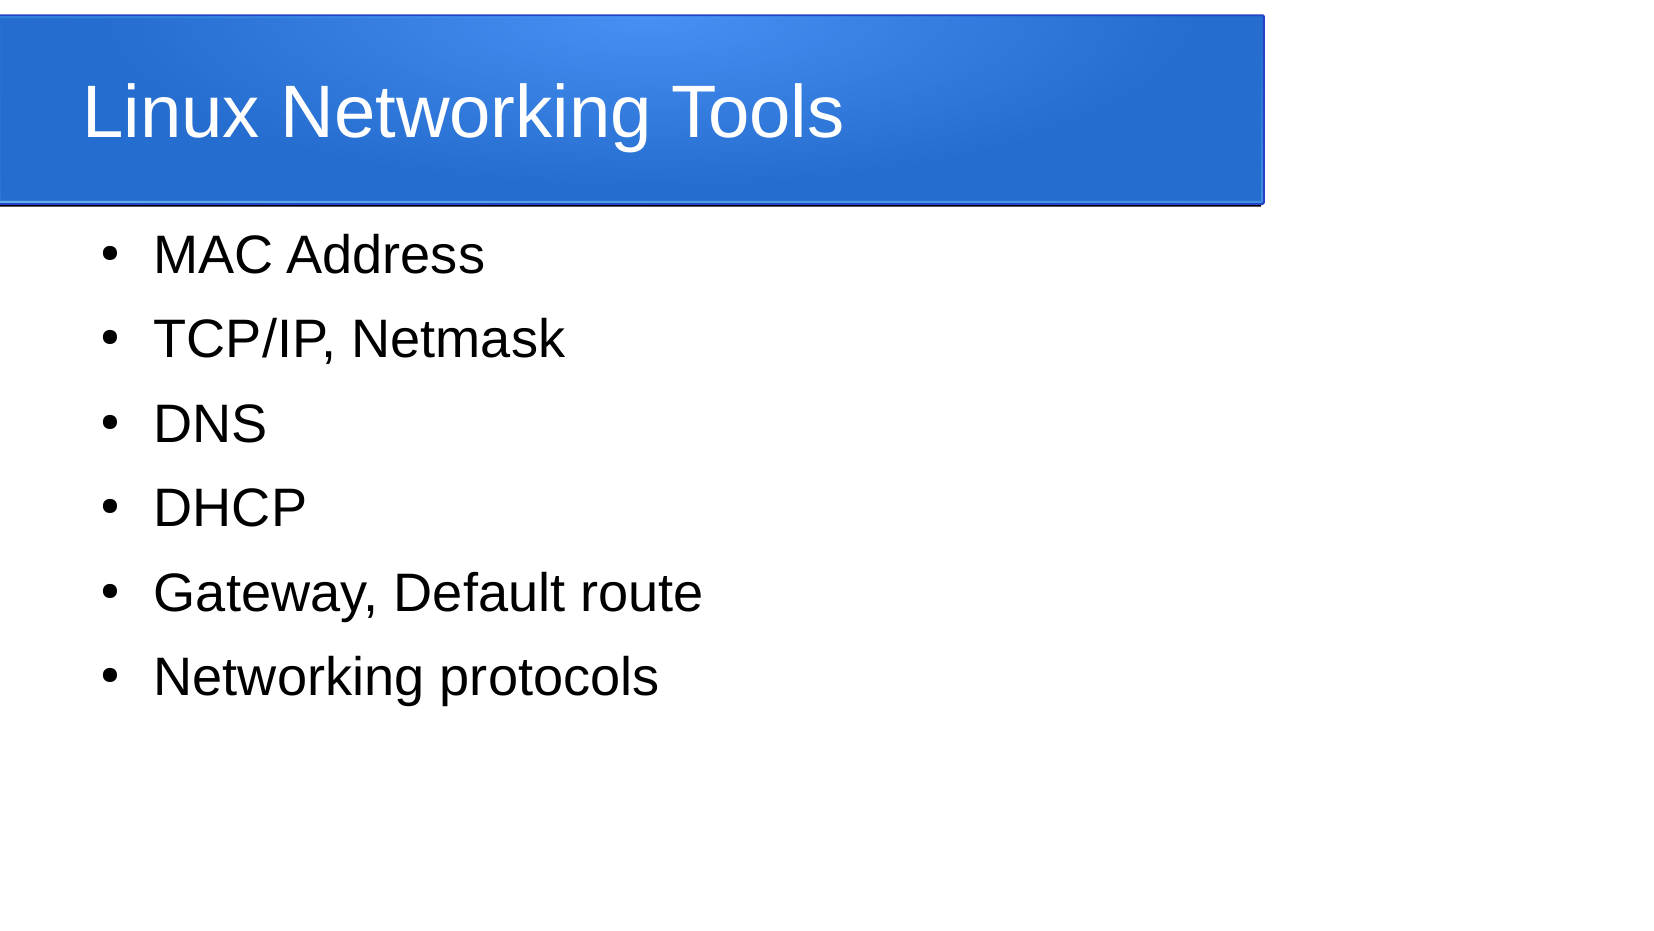

# Linux Networking Tools
MAC Address
TCP/IP, Netmask
DNS
DHCP
Gateway, Default route
Networking protocols